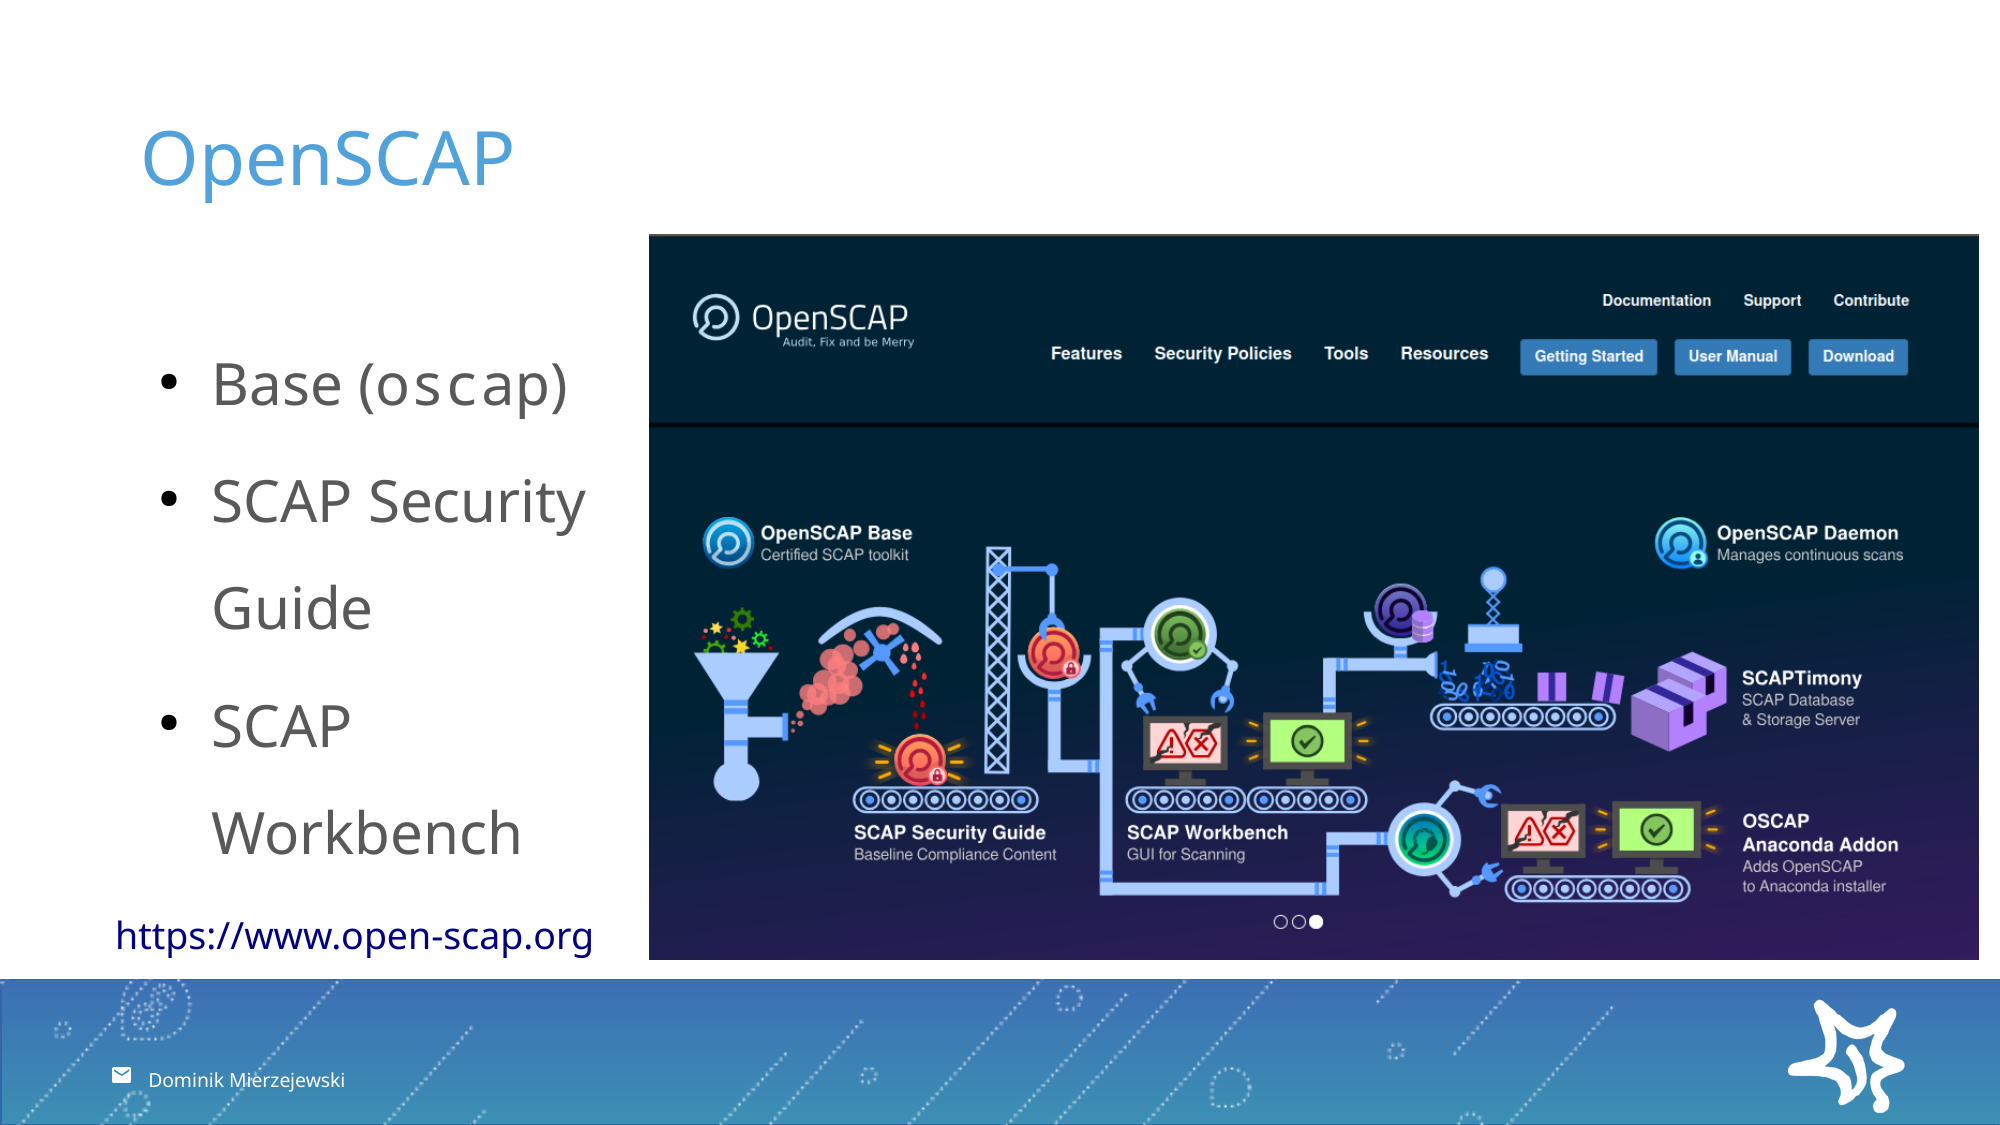

# OpenSCAP
Base (oscap)
SCAP Security Guide
SCAP Workbench
https://www.open-scap.org
Dominik Mierzejewski